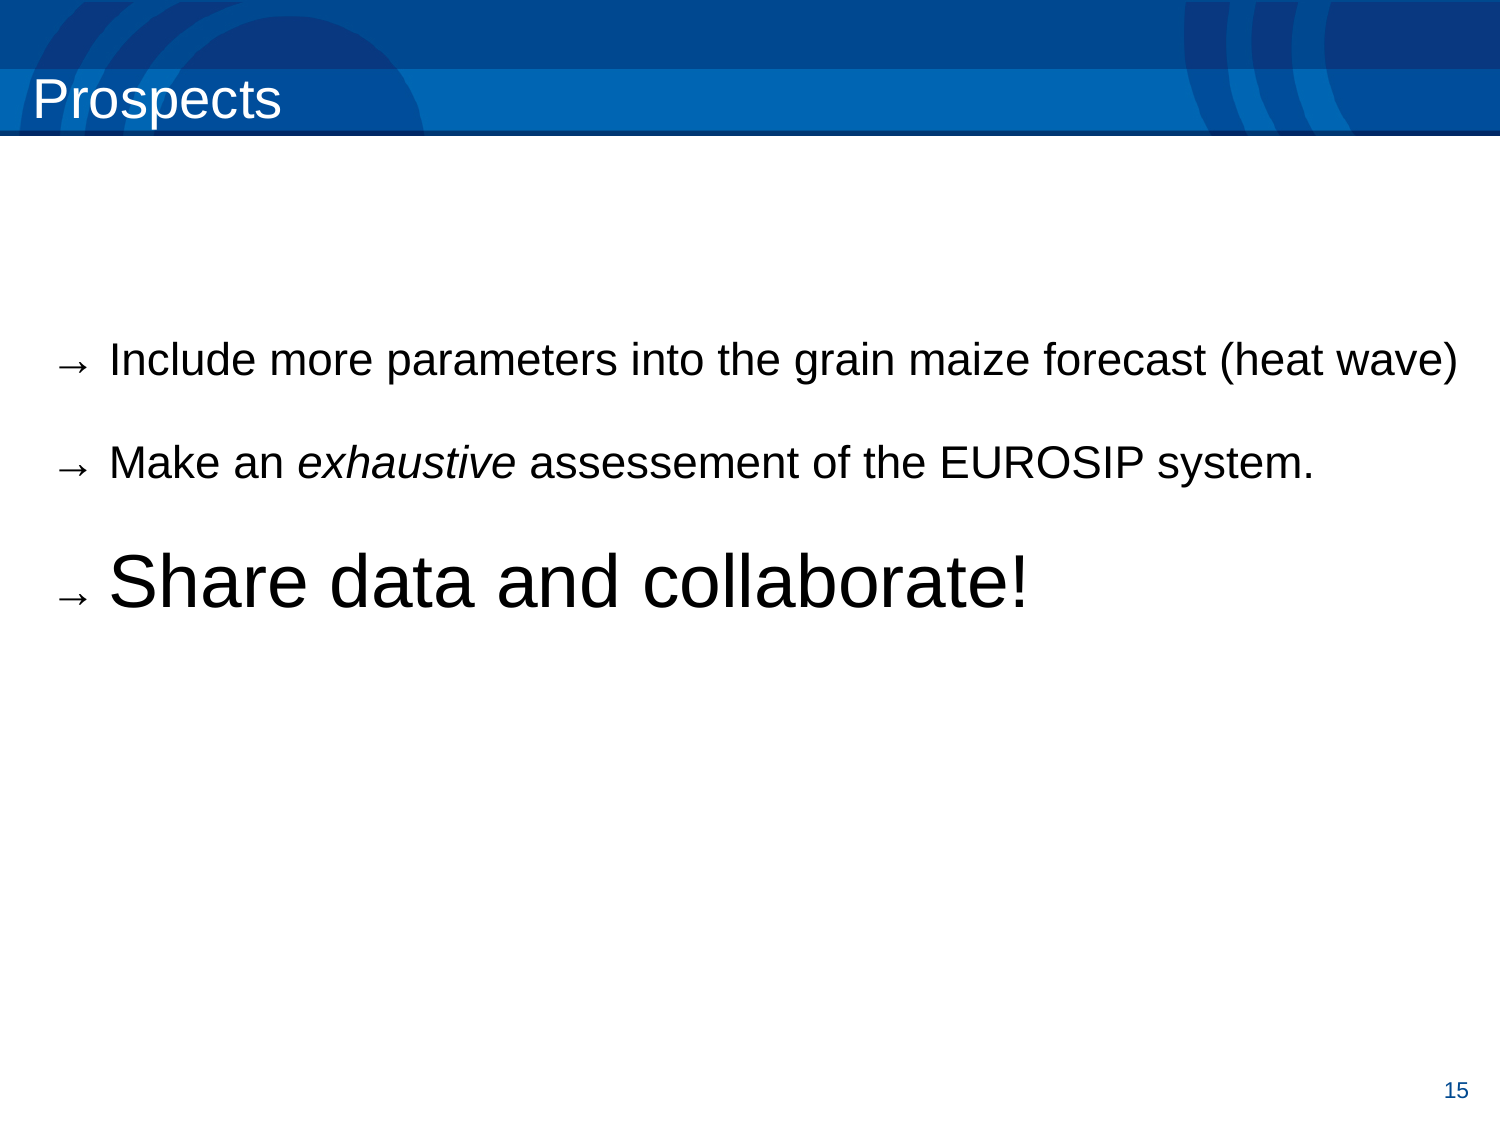

# Prospects
→ Include more parameters into the grain maize forecast (heat wave)
→ Make an exhaustive assessement of the EUROSIP system.
→ Share data and collaborate!